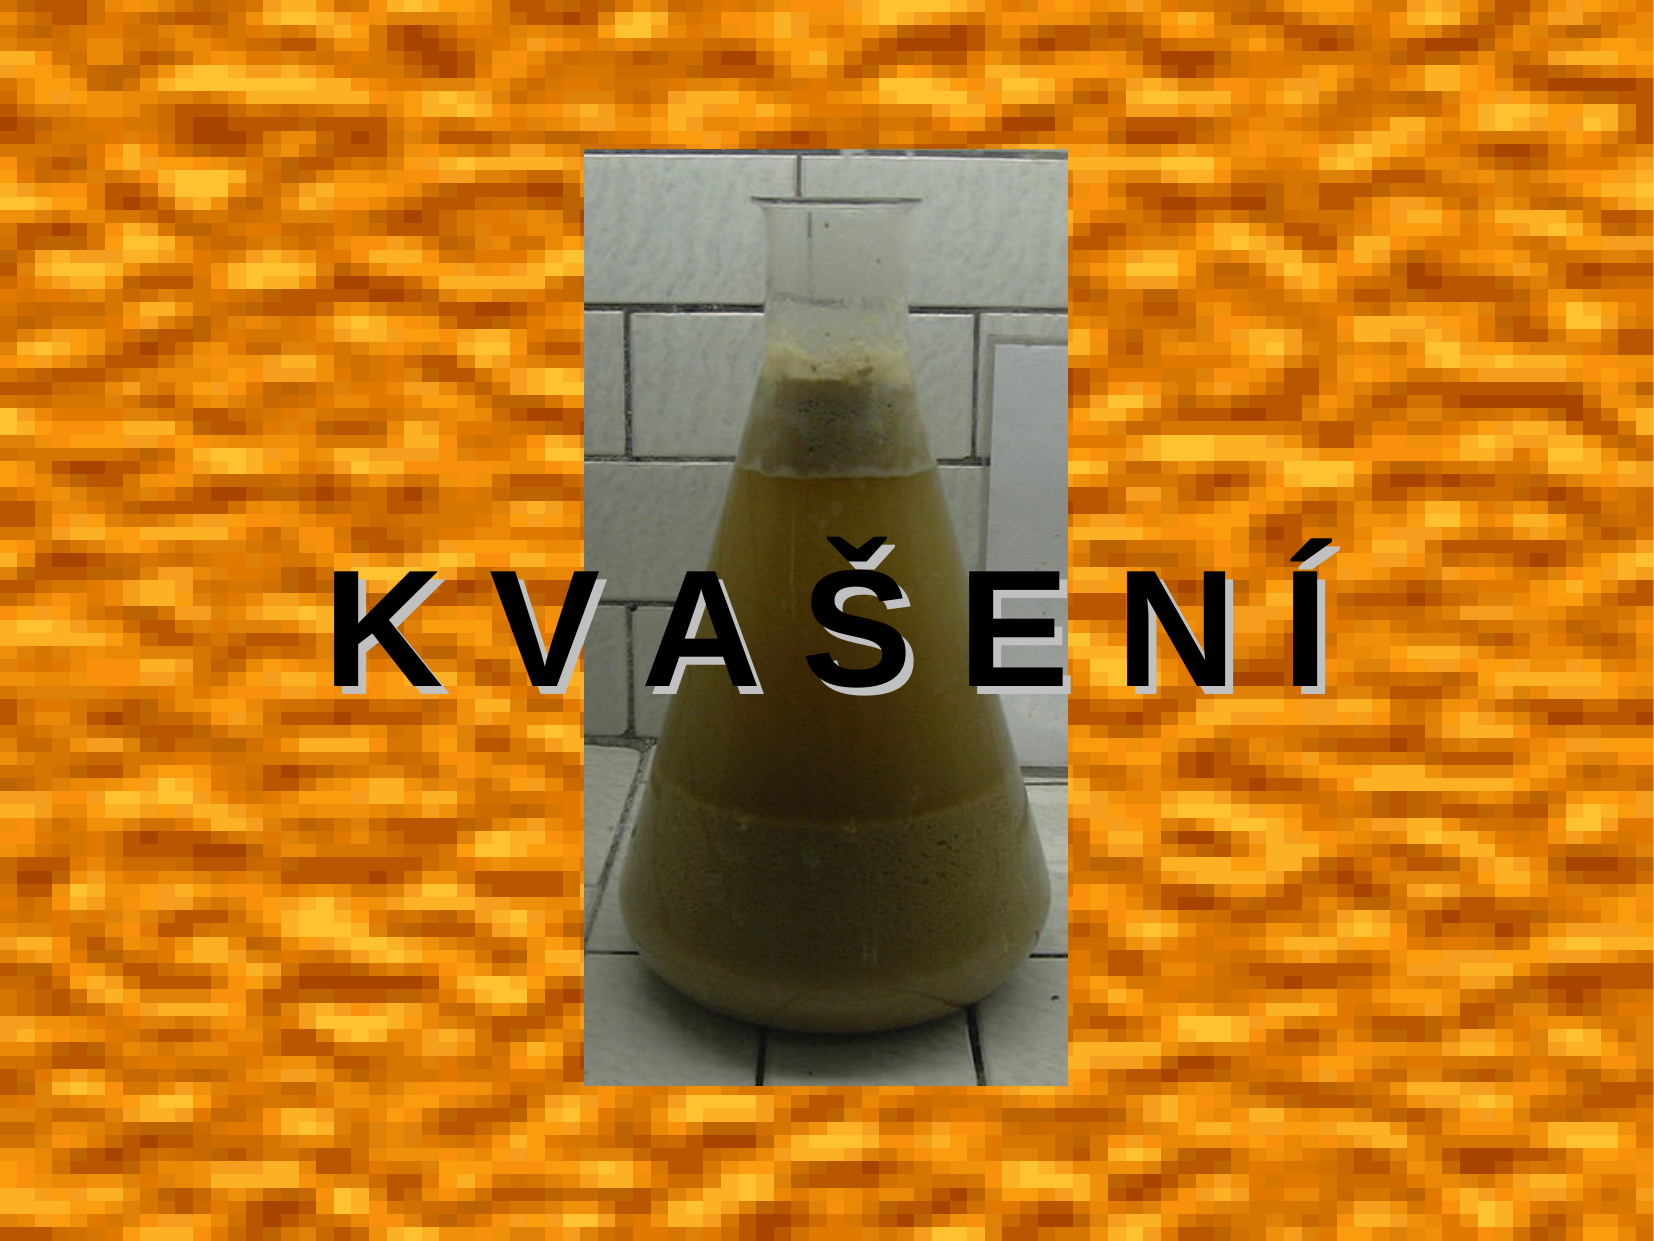

# K V A Š E N Í